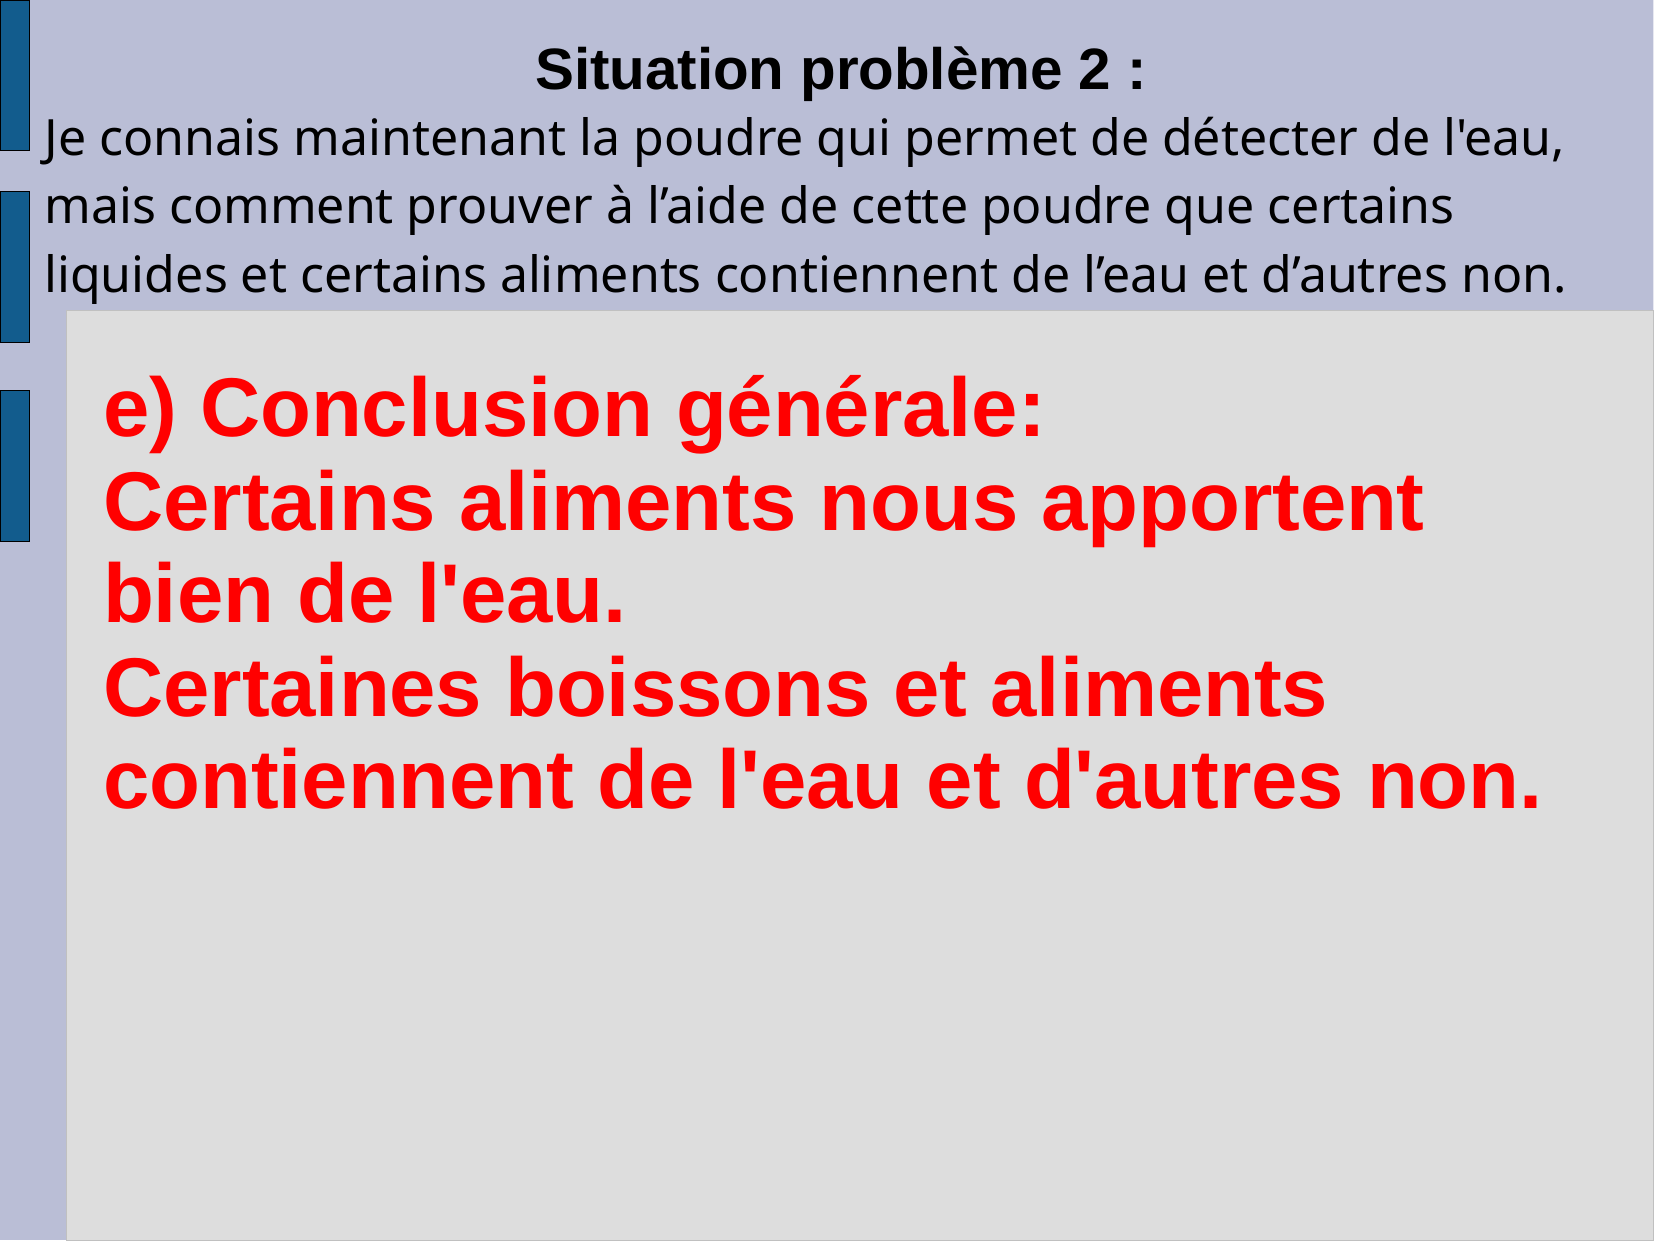

Situation problème 2 :
Je connais maintenant la poudre qui permet de détecter de l'eau, mais comment prouver à l’aide de cette poudre que certains liquides et certains aliments contiennent de l’eau et d’autres non.
e) Conclusion générale:
Certains aliments nous apportent bien de l'eau.
Certaines boissons et aliments contiennent de l'eau et d'autres non.